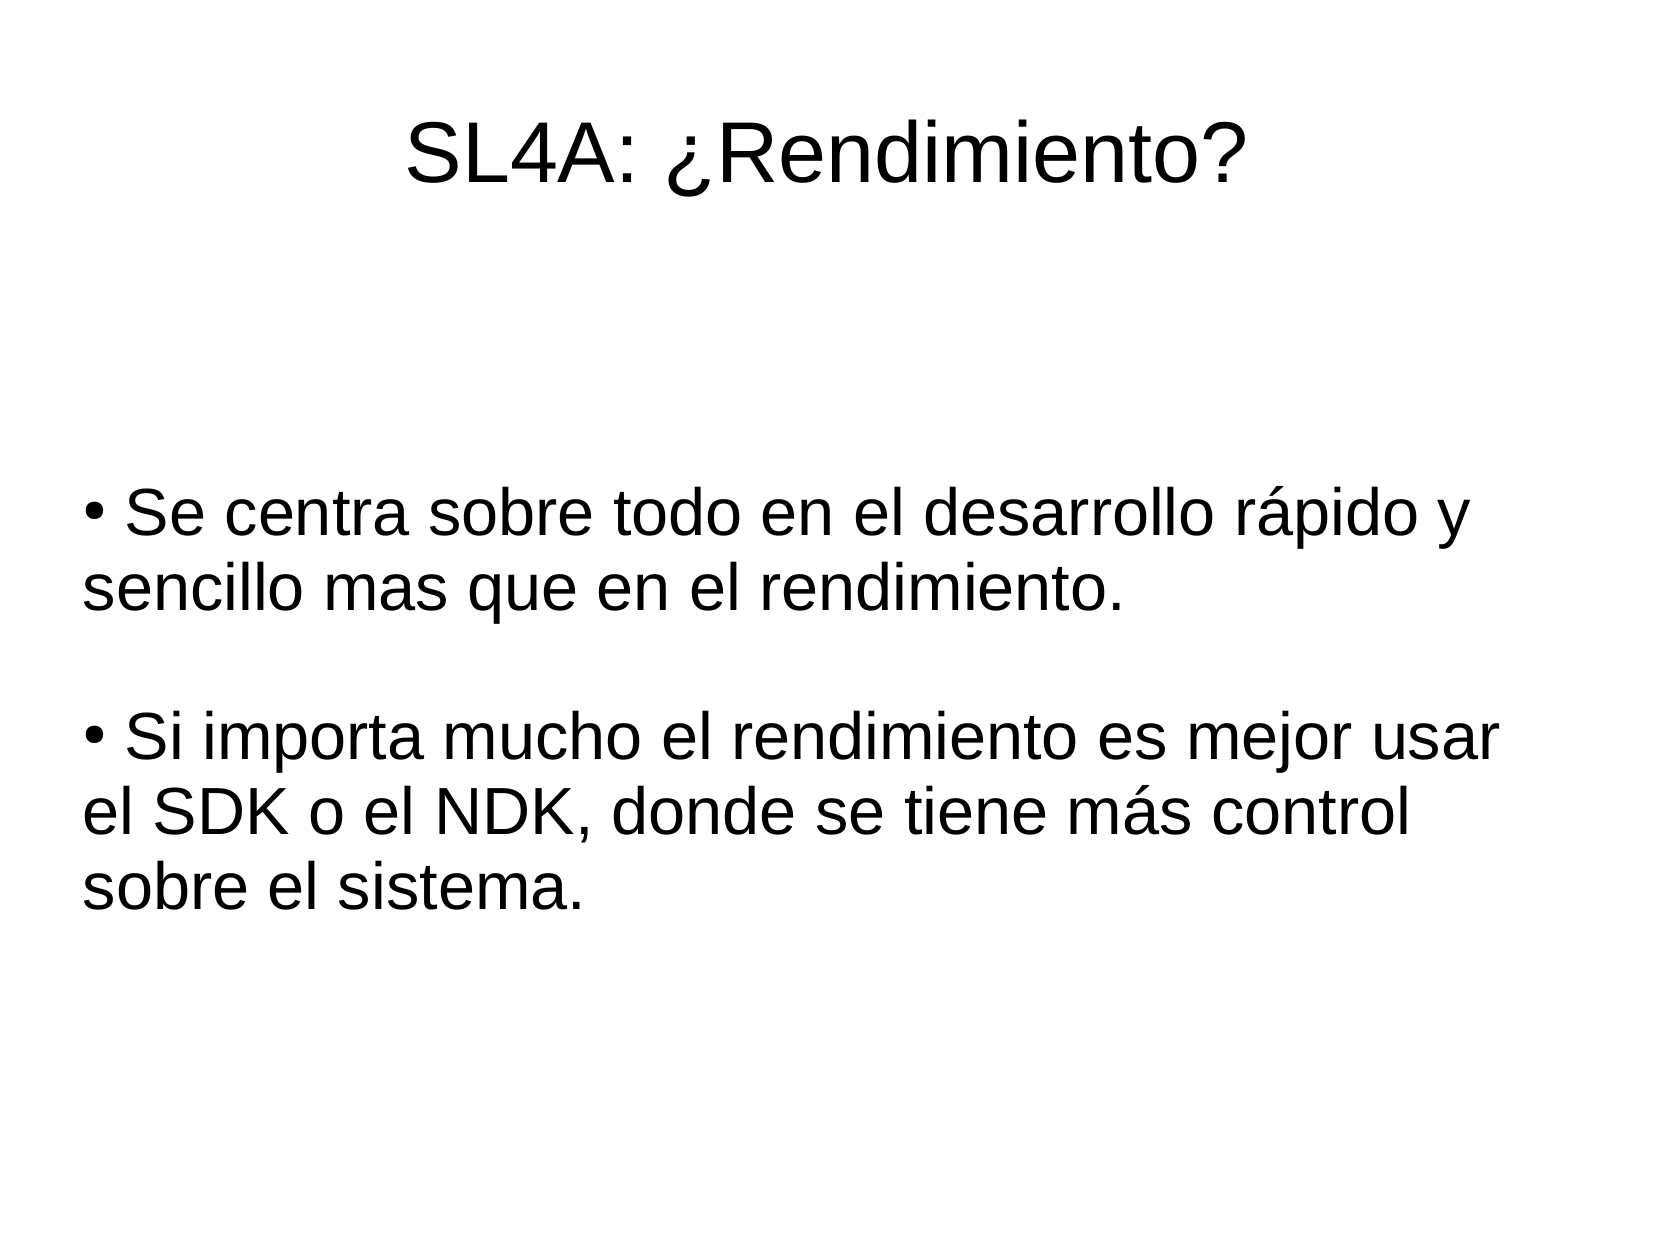

# SL4A: ¿Rendimiento?
 Se centra sobre todo en el desarrollo rápido y sencillo mas que en el rendimiento.
 Si importa mucho el rendimiento es mejor usar el SDK o el NDK, donde se tiene más control sobre el sistema.